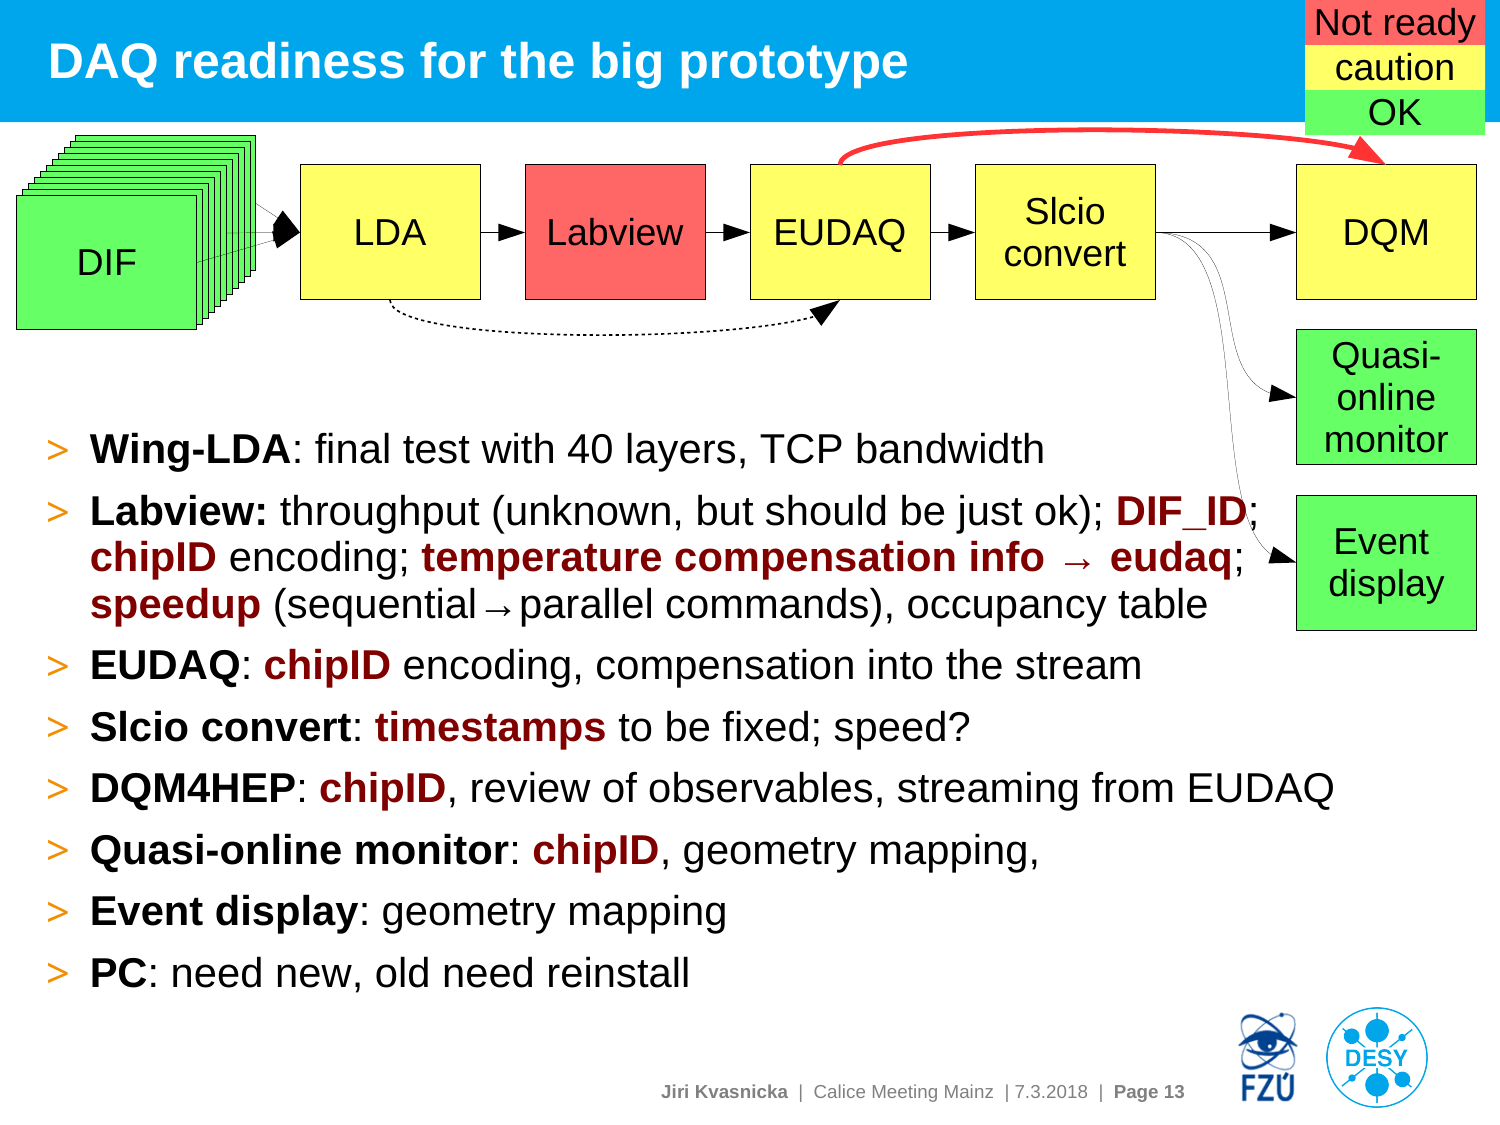

Not ready
# DAQ readiness for the big prototype
caution
OK
DIF
DIF
DIF
DIF
DIF
LDA
Labview
EUDAQ
Slcio
convert
DQM
DIF
DIF
DIF
DIF
DIF
DIF
DIF
Quasi-
online
monitor
Wing-LDA: final test with 40 layers, TCP bandwidth
Labview: throughput (unknown, but should be just ok); DIF_ID;
chipID encoding; temperature compensation info → eudaq;
speedup (sequential→parallel commands), occupancy table
EUDAQ: chipID encoding, compensation into the stream
Slcio convert: timestamps to be fixed; speed?
DQM4HEP: chipID, review of observables, streaming from EUDAQ
Quasi-online monitor: chipID, geometry mapping,
Event display: geometry mapping
PC: need new, old need reinstall
Event
display